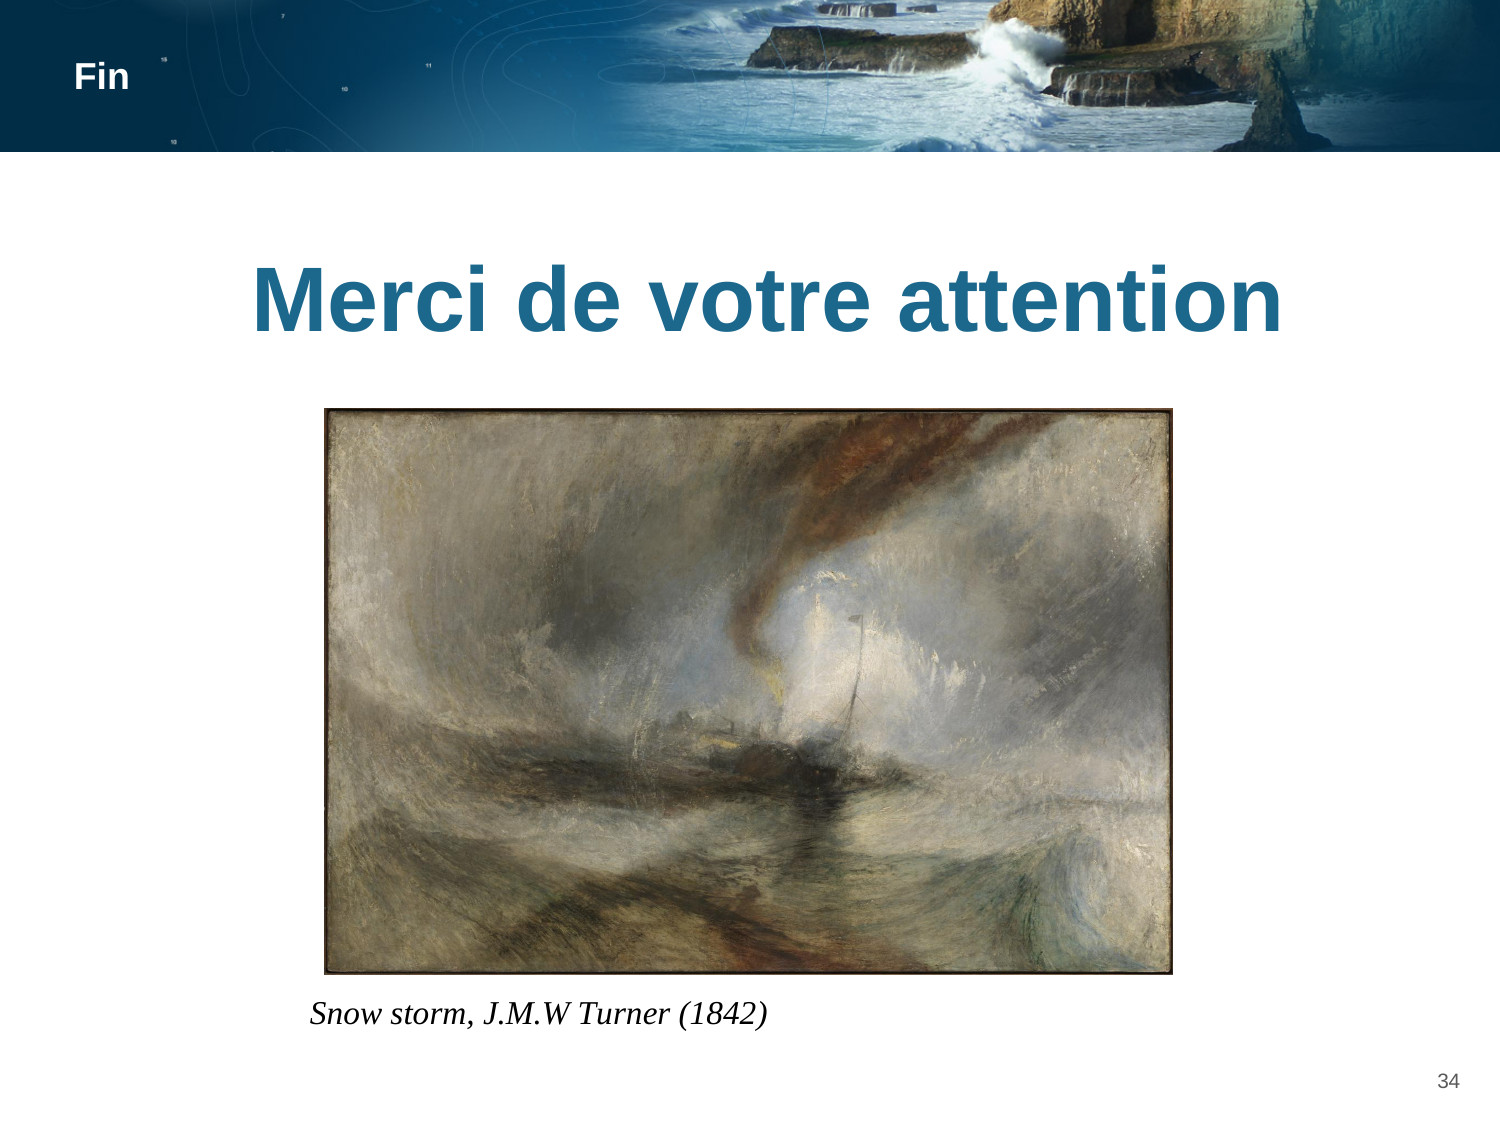

Fin
# Merci de votre attention
Snow storm, J.M.W Turner (1842)
34